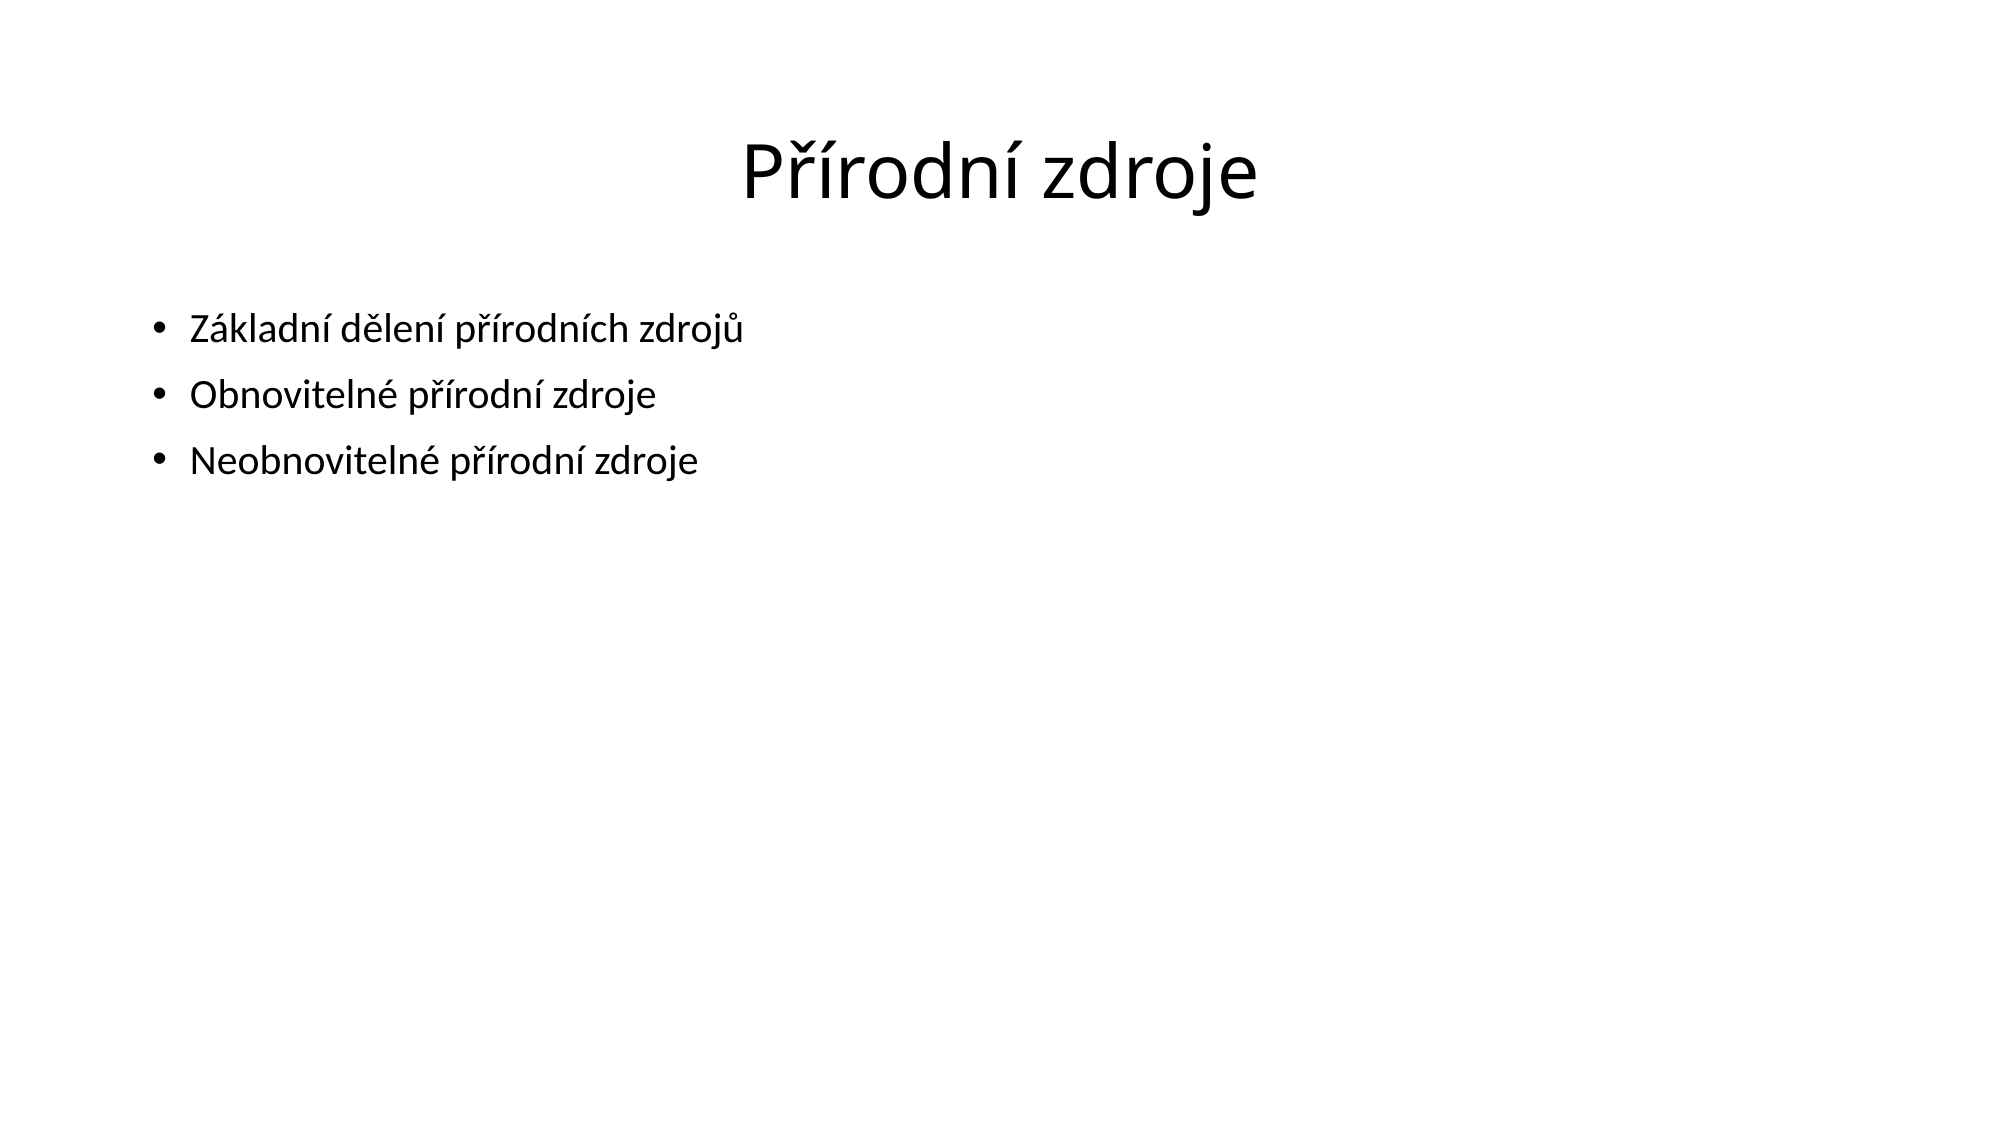

# Přírodní zdroje
Základní dělení přírodních zdrojů
Obnovitelné přírodní zdroje
Neobnovitelné přírodní zdroje